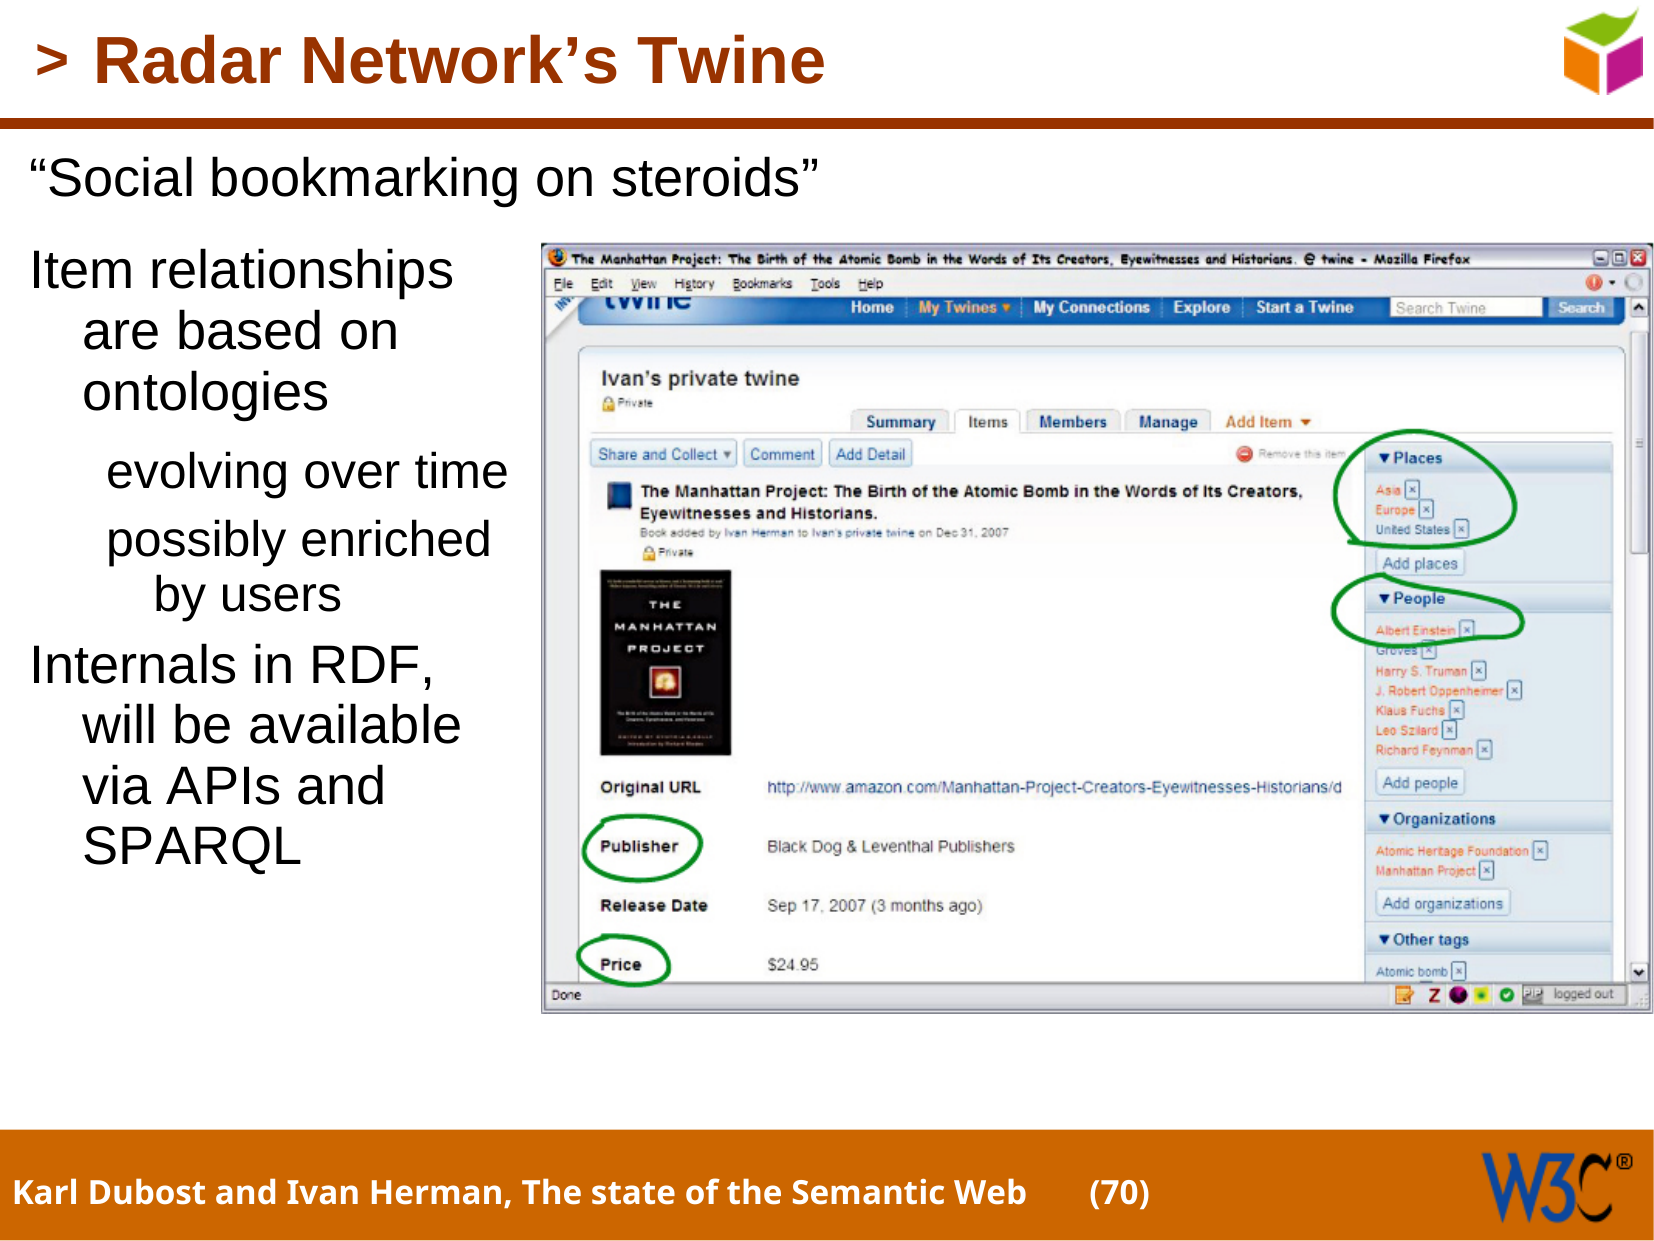

# Radar Network’s Twine
“Social bookmarking on steroids”
Item relationships are based on ontologies
evolving over time
possibly enriched by users
Internals in RDF, will be available via APIs and SPARQL